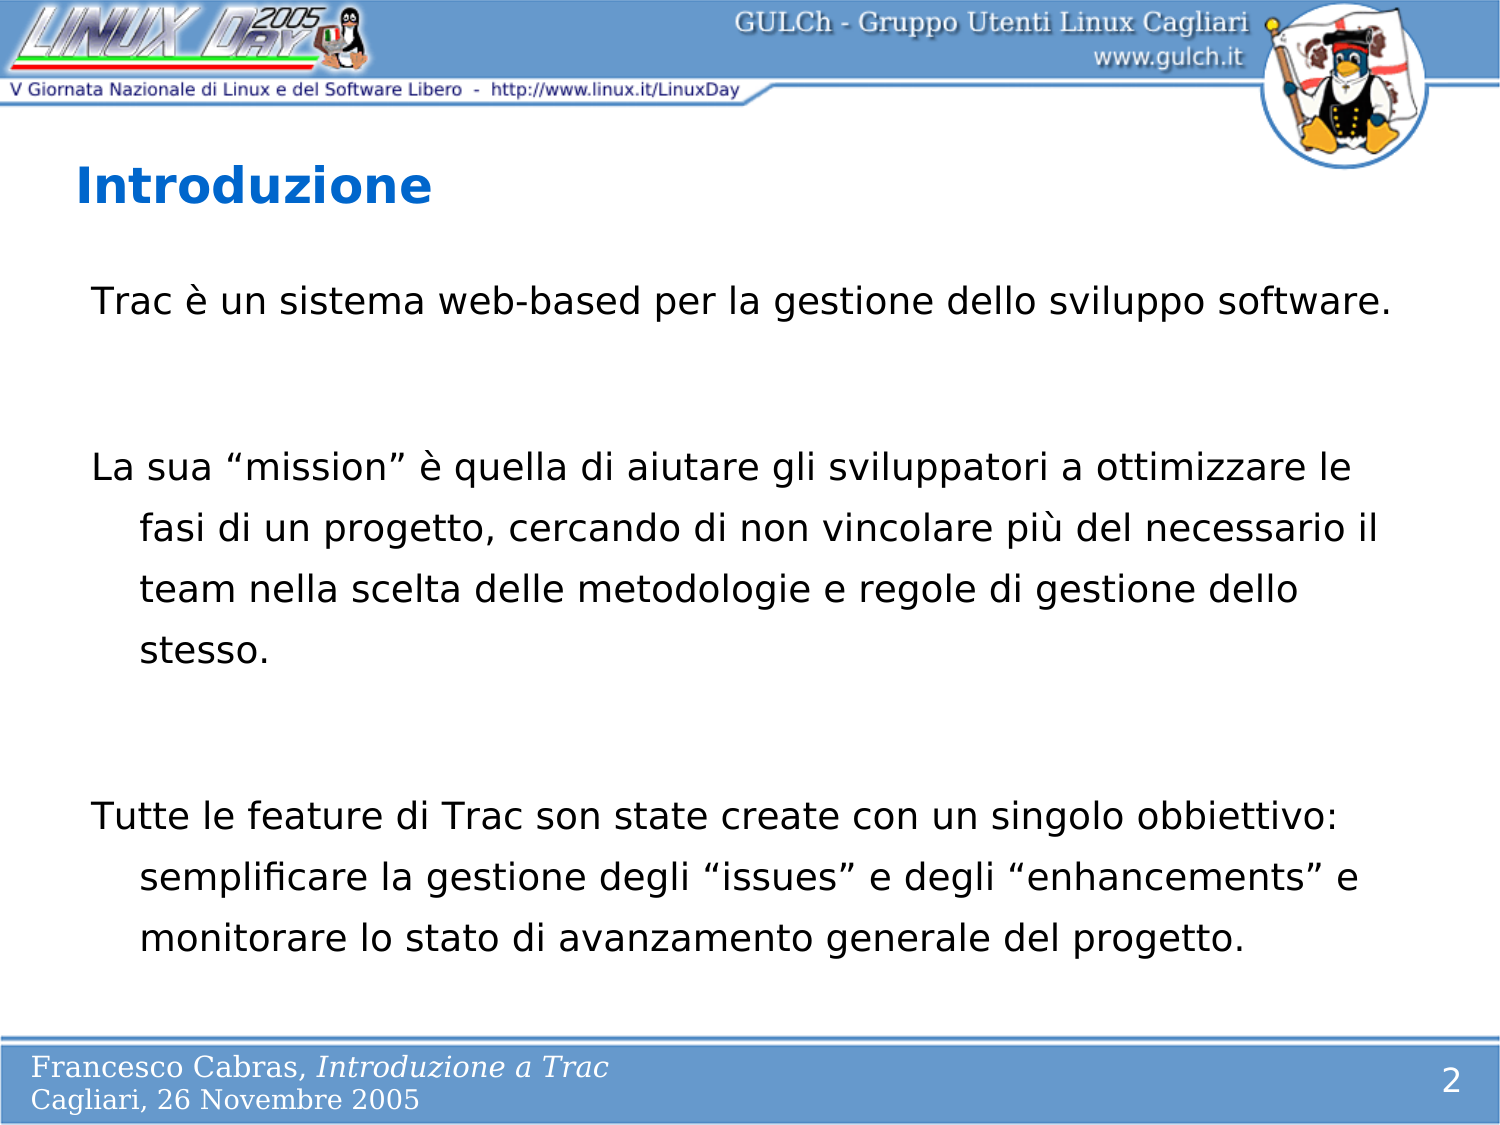

# Introduzione
Trac è un sistema web-based per la gestione dello sviluppo software.
La sua “mission” è quella di aiutare gli sviluppatori a ottimizzare le fasi di un progetto, cercando di non vincolare più del necessario il team nella scelta delle metodologie e regole di gestione dello stesso.
Tutte le feature di Trac son state create con un singolo obbiettivo: semplificare la gestione degli “issues” e degli “enhancements” e monitorare lo stato di avanzamento generale del progetto.